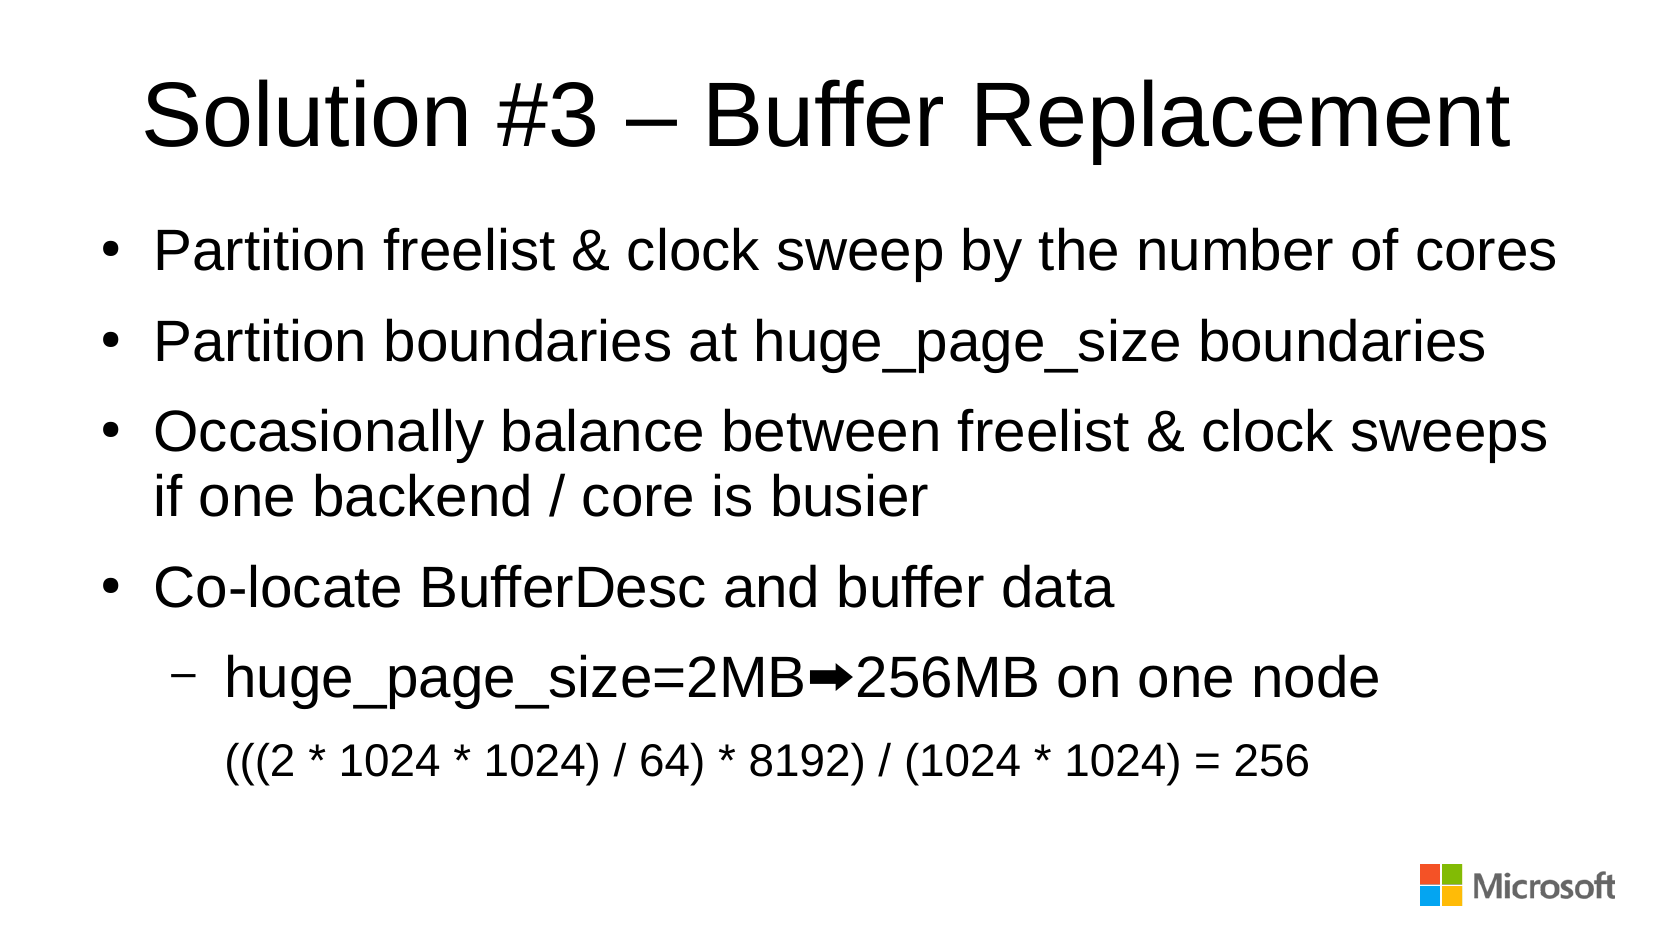

# Solution #3 – Buffer Replacement
Partition freelist & clock sweep by the number of cores
Partition boundaries at huge_page_size boundaries
Occasionally balance between freelist & clock sweeps if one backend / core is busier
Co-locate BufferDesc and buffer data
huge_page_size=2MB⮕256MB on one node
(((2 * 1024 * 1024) / 64) * 8192) / (1024 * 1024) = 256